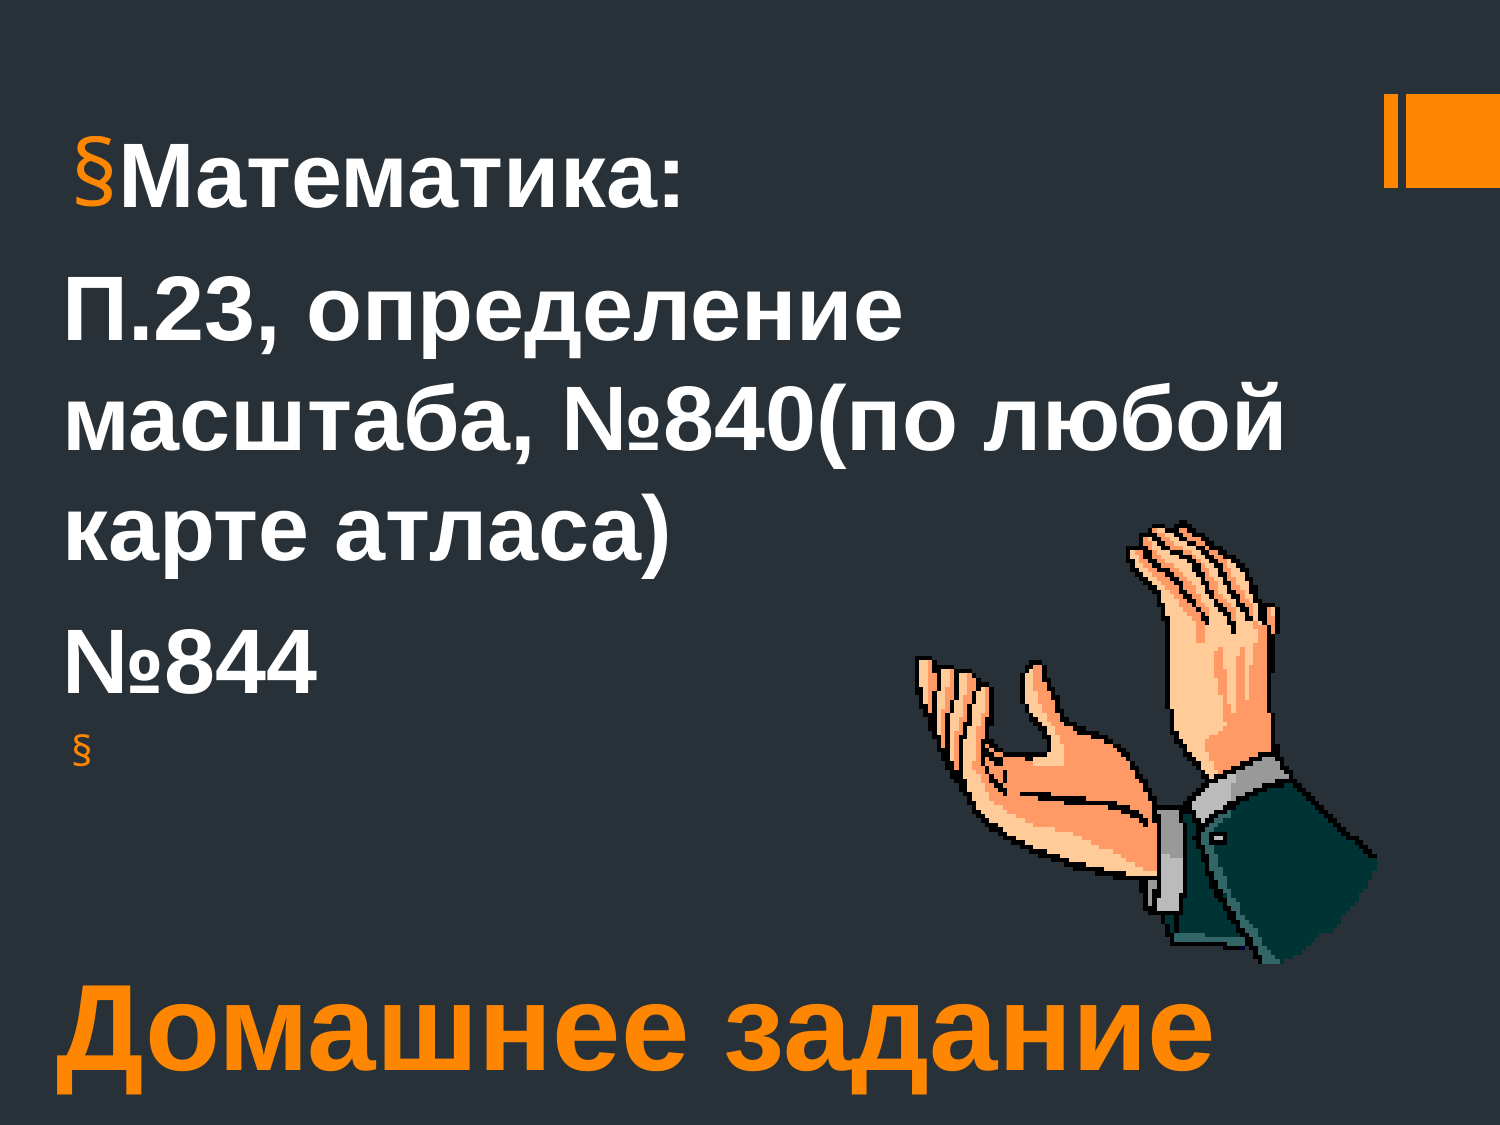

Математика:
П.23, определение масштаба, №840(по любой карте атласа)
№844
# Домашнее задание